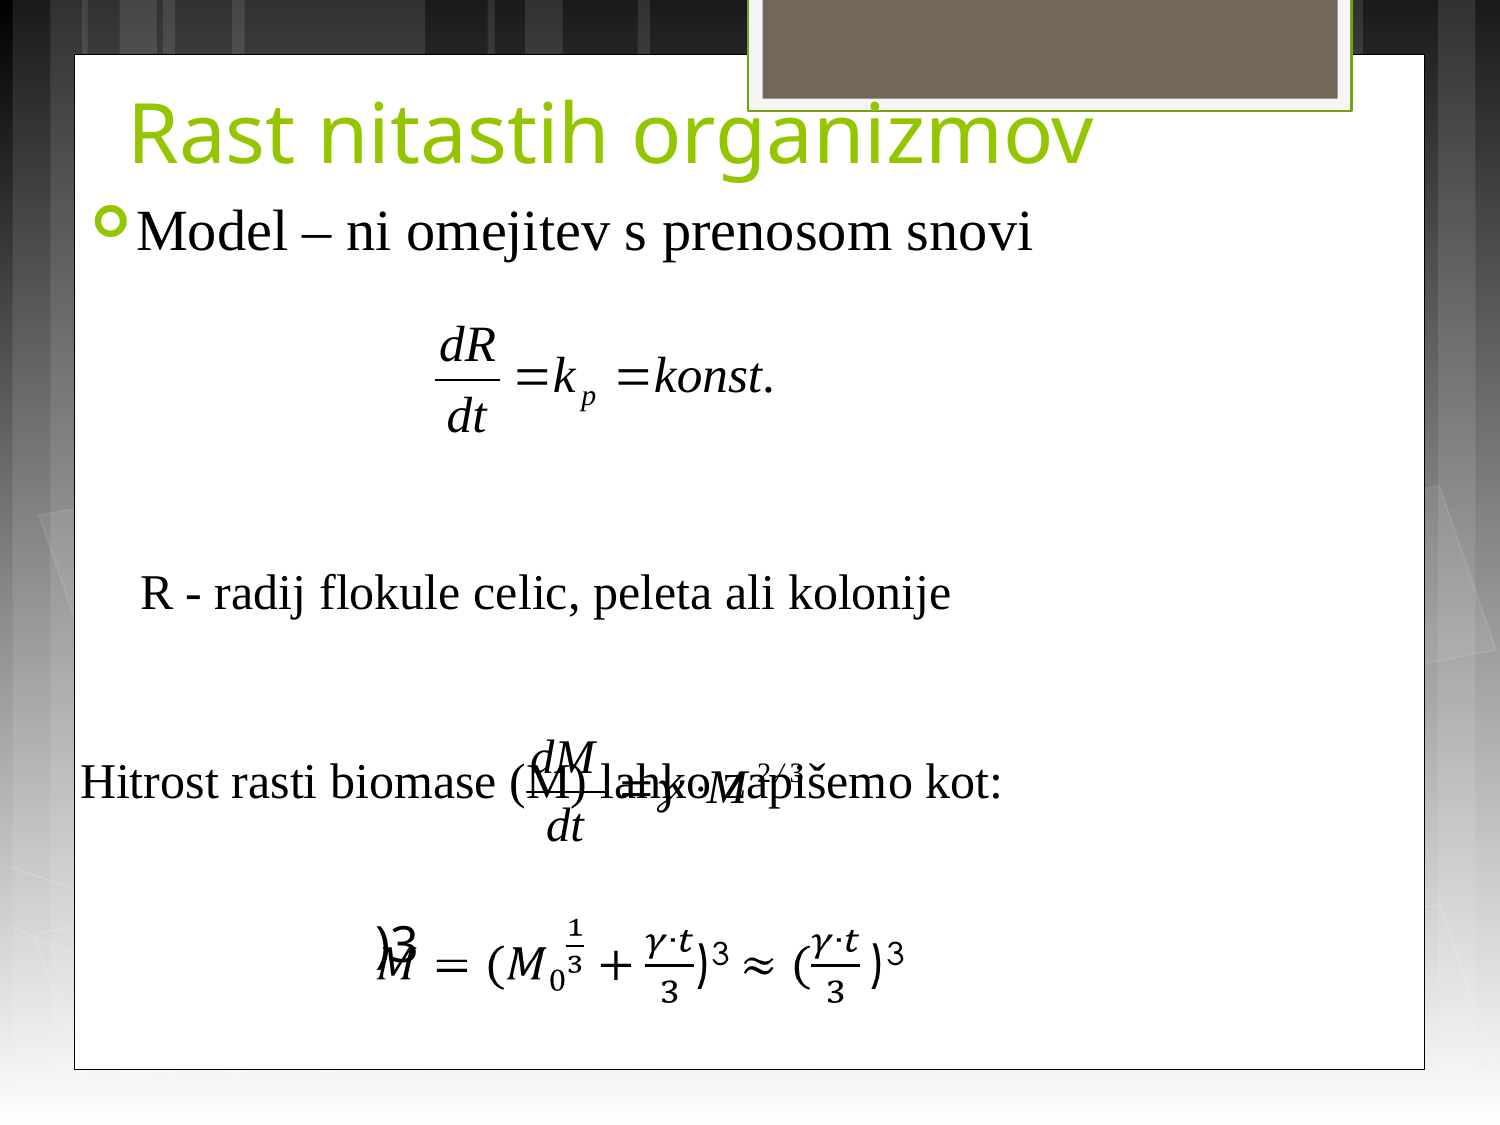

# Rast nitastih organizmov
Model – ni omejitev s prenosom snovi
R - radij flokule celic, peleta ali kolonije
Hitrost rasti biomase (M) lahko zapišemo kot:
)3